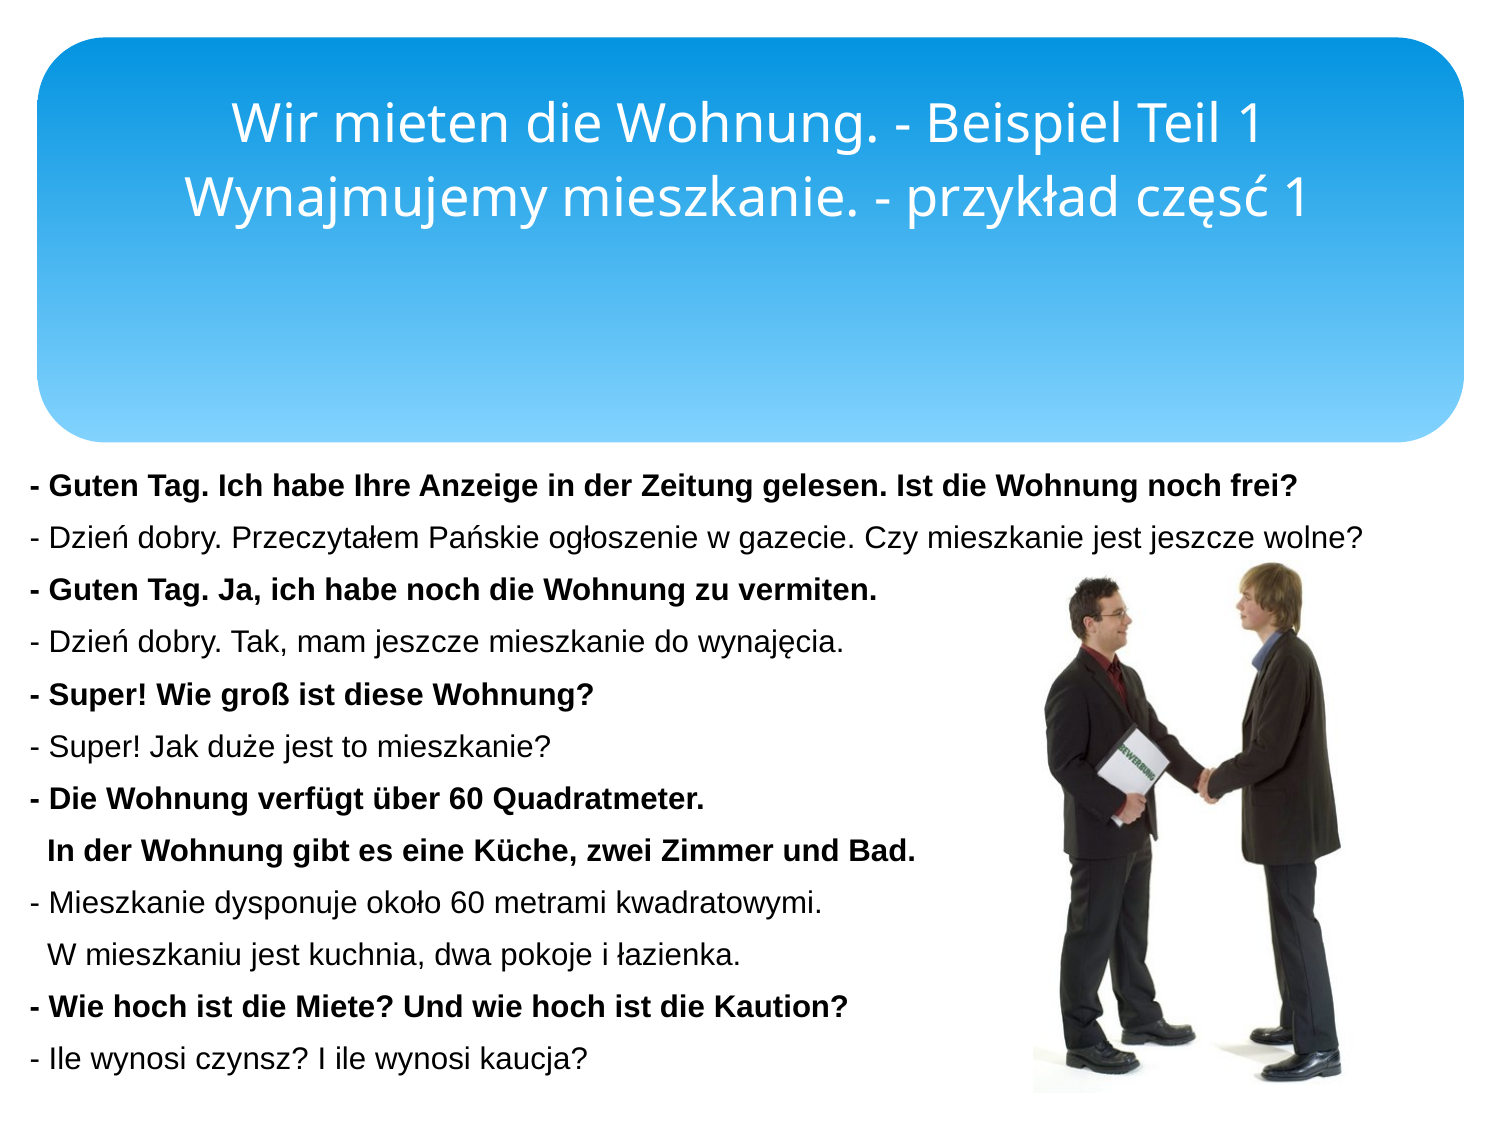

# Wir mieten die Wohnung. - Beispiel Teil 1 Wynajmujemy mieszkanie. - przykład częsć 1
- Guten Tag. Ich habe Ihre Anzeige in der Zeitung gelesen. Ist die Wohnung noch frei?
- Dzień dobry. Przeczytałem Pańskie ogłoszenie w gazecie. Czy mieszkanie jest jeszcze wolne?
- Guten Tag. Ja, ich habe noch die Wohnung zu vermiten.
- Dzień dobry. Tak, mam jeszcze mieszkanie do wynajęcia.
- Super! Wie groß ist diese Wohnung?
- Super! Jak duże jest to mieszkanie?
- Die Wohnung verfügt über 60 Quadratmeter.
 In der Wohnung gibt es eine Küche, zwei Zimmer und Bad.
- Mieszkanie dysponuje około 60 metrami kwadratowymi.
 W mieszkaniu jest kuchnia, dwa pokoje i łazienka.
- Wie hoch ist die Miete? Und wie hoch ist die Kaution?
- Ile wynosi czynsz? I ile wynosi kaucja?